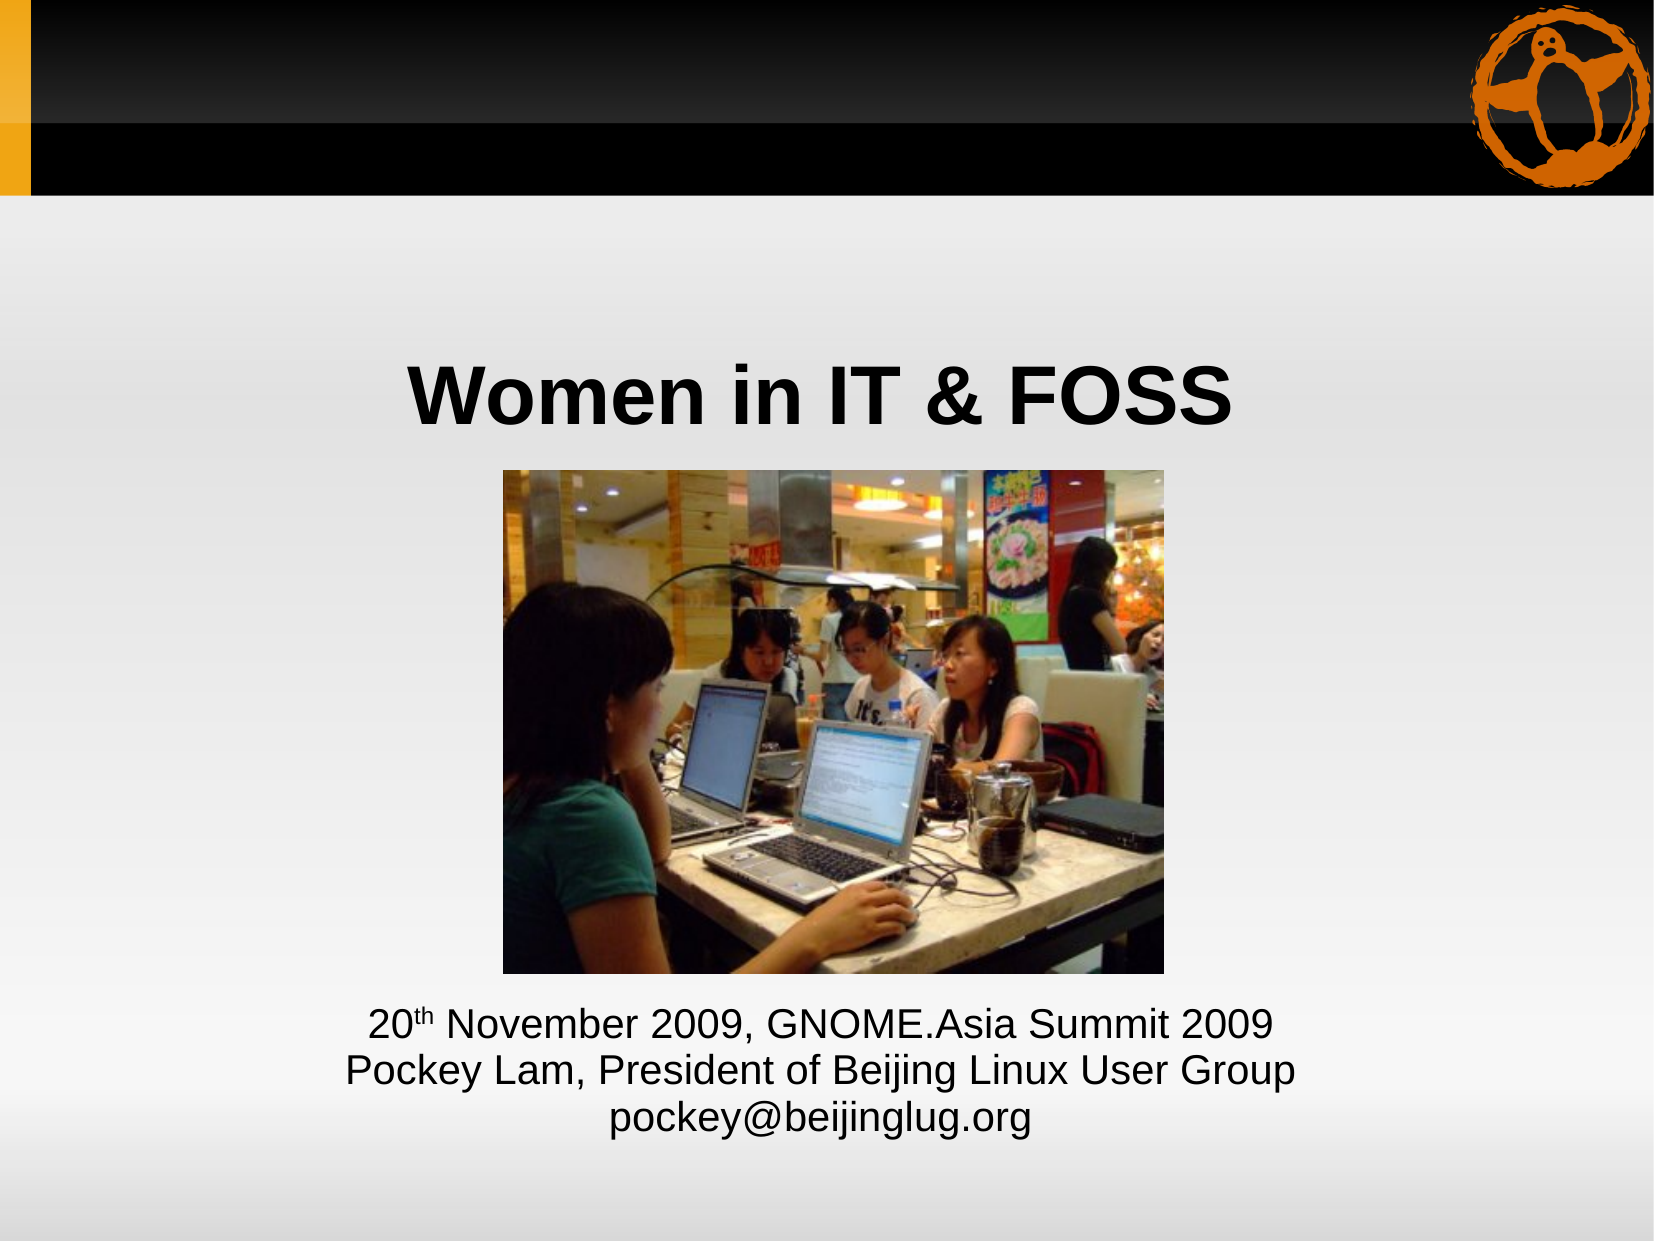

# Women in IT & FOSS
20th November 2009, GNOME.Asia Summit 2009
Pockey Lam, President of Beijing Linux User Group
pockey@beijinglug.org